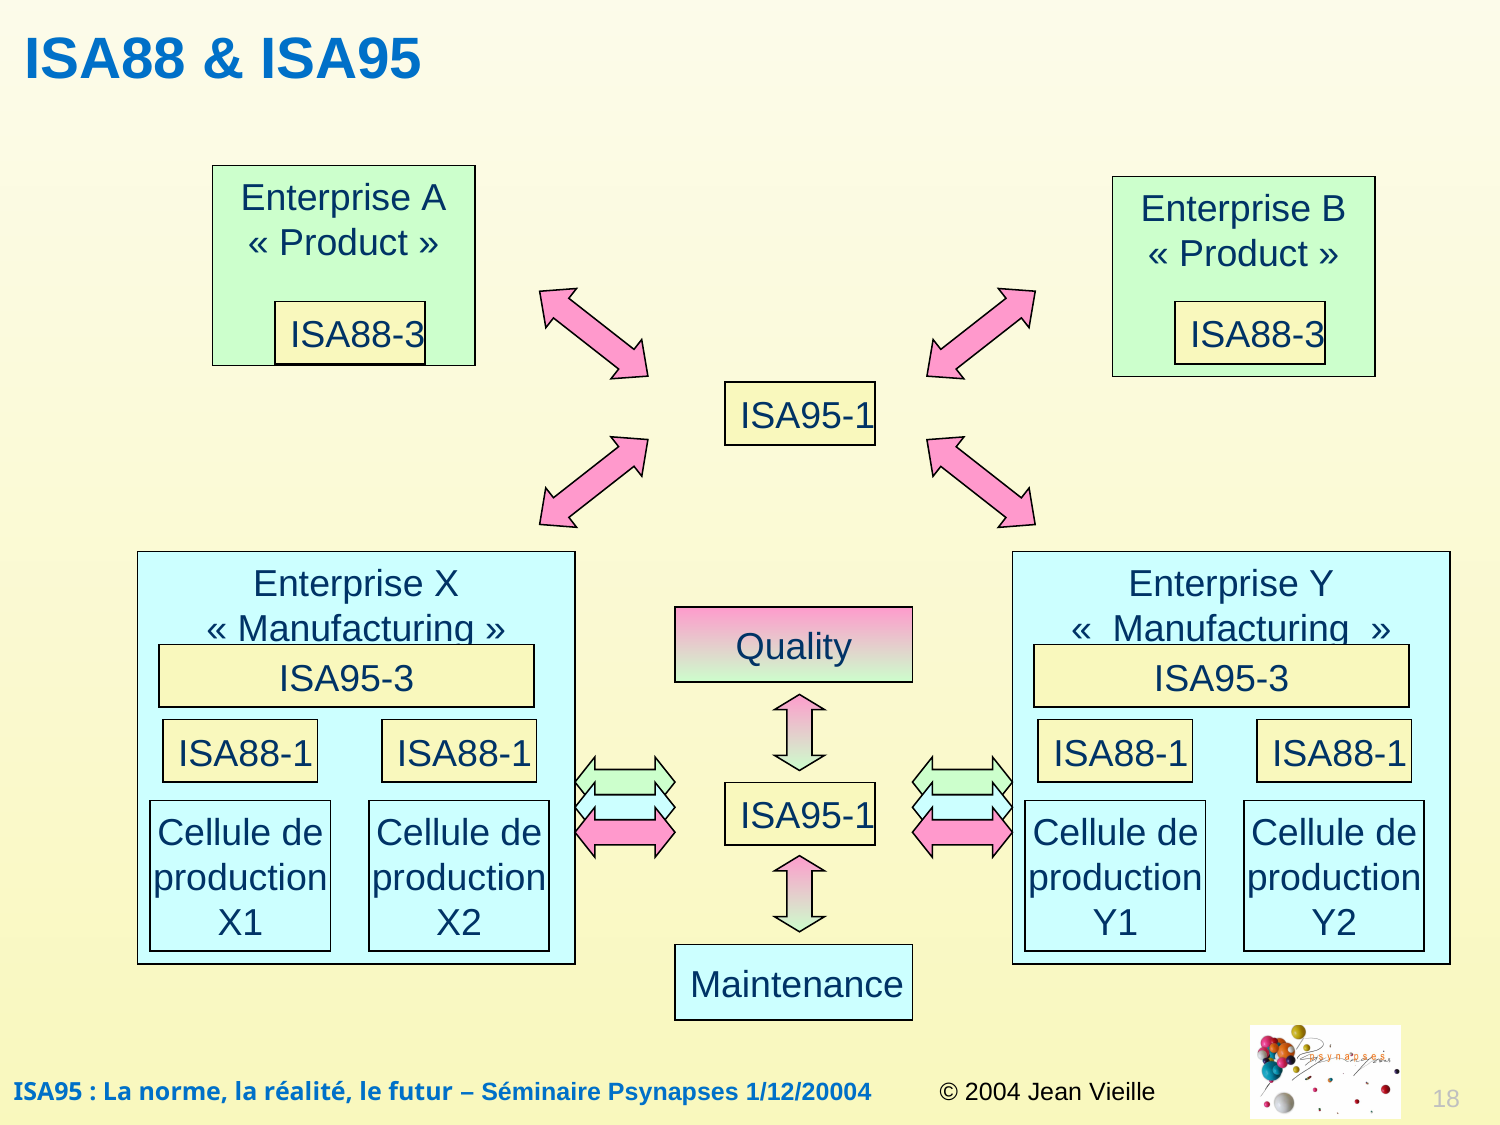

# ISA88 & ISA95
Enterprise A
« Product »
Enterprise B
« Product »
ISA88-3
ISA88-3
ISA95-1
Enterprise X
« Manufacturing »
Enterprise Y
«  Manufacturing  »
Quality
ISA95-3
ISA95-3
ISA88-1
ISA88-1
ISA88-1
ISA88-1
ISA95-1
Cellule de production X1
Cellule de production X2
Cellule de production Y1
Cellule de production Y2
Maintenance